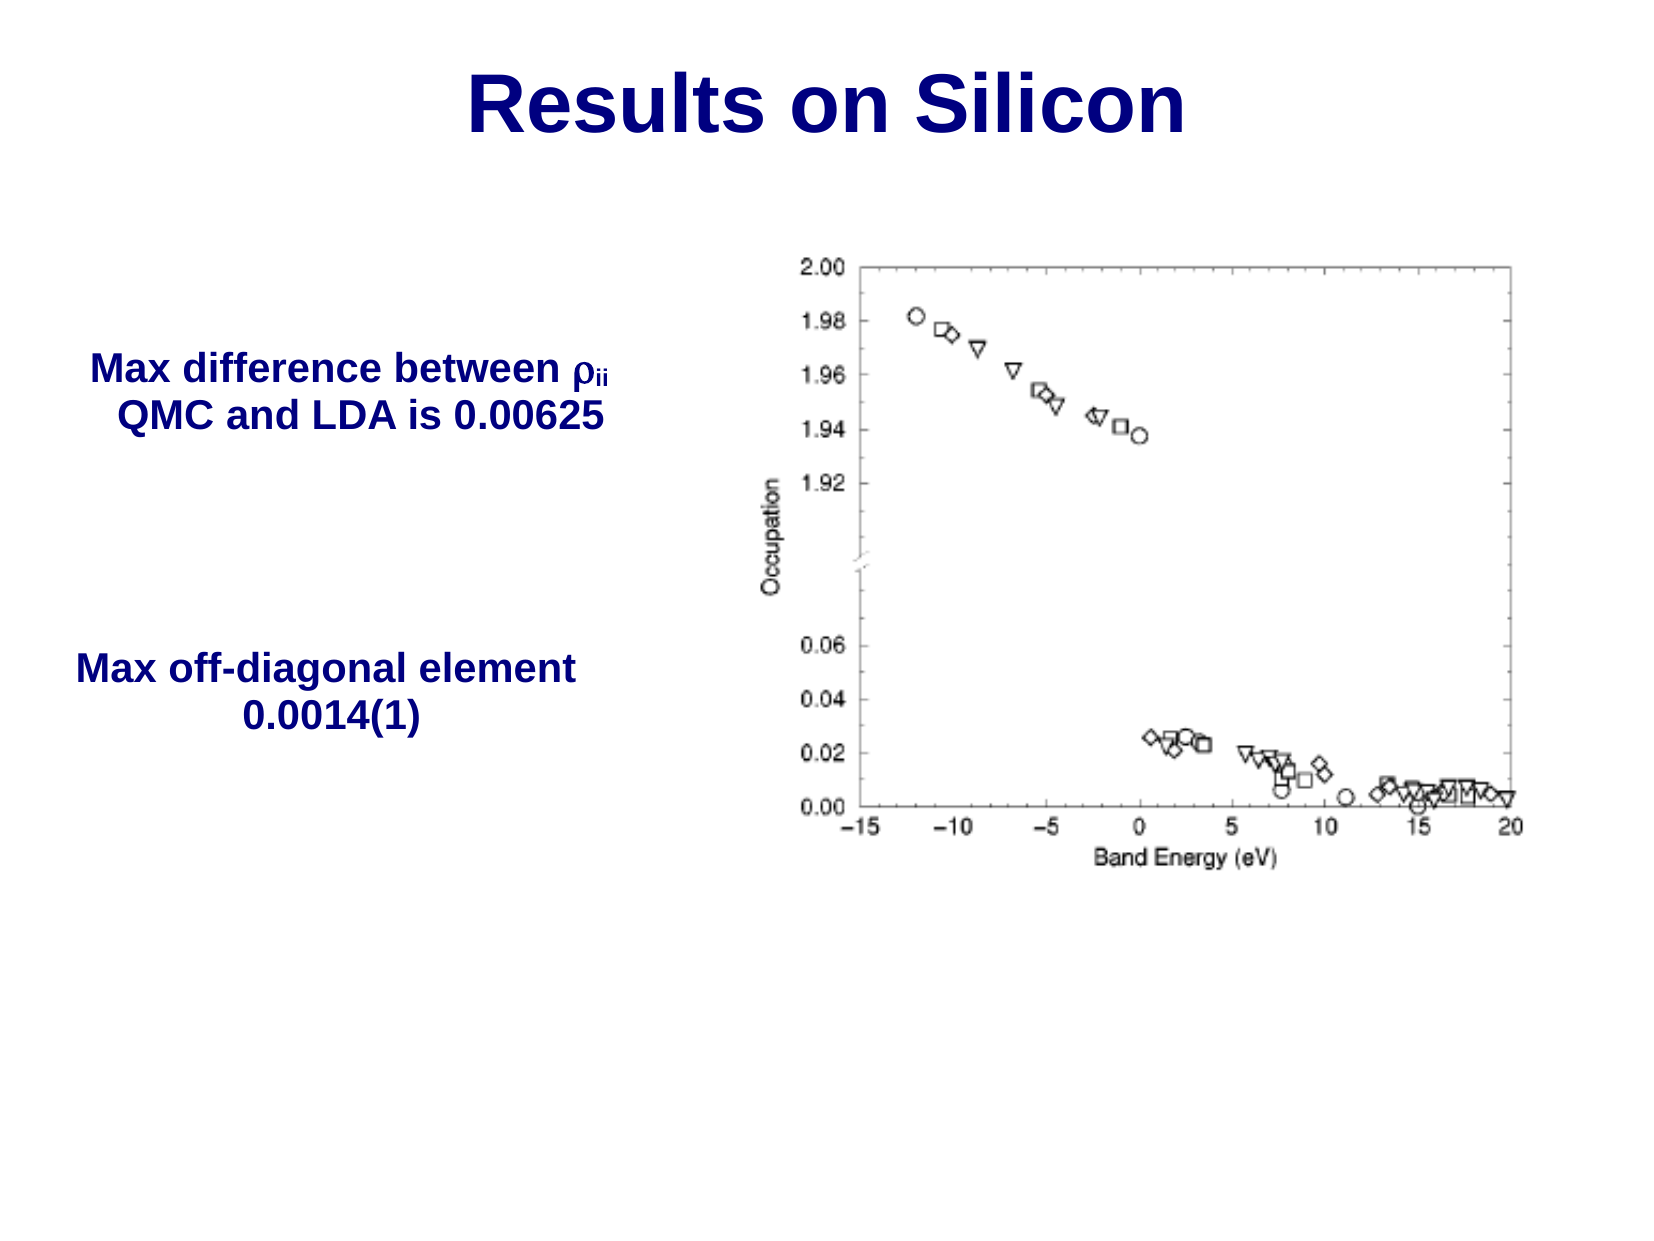

# Results on Silicon
Max difference between rii
QMC and LDA is 0.00625
Max off-diagonal element
0.0014(1)